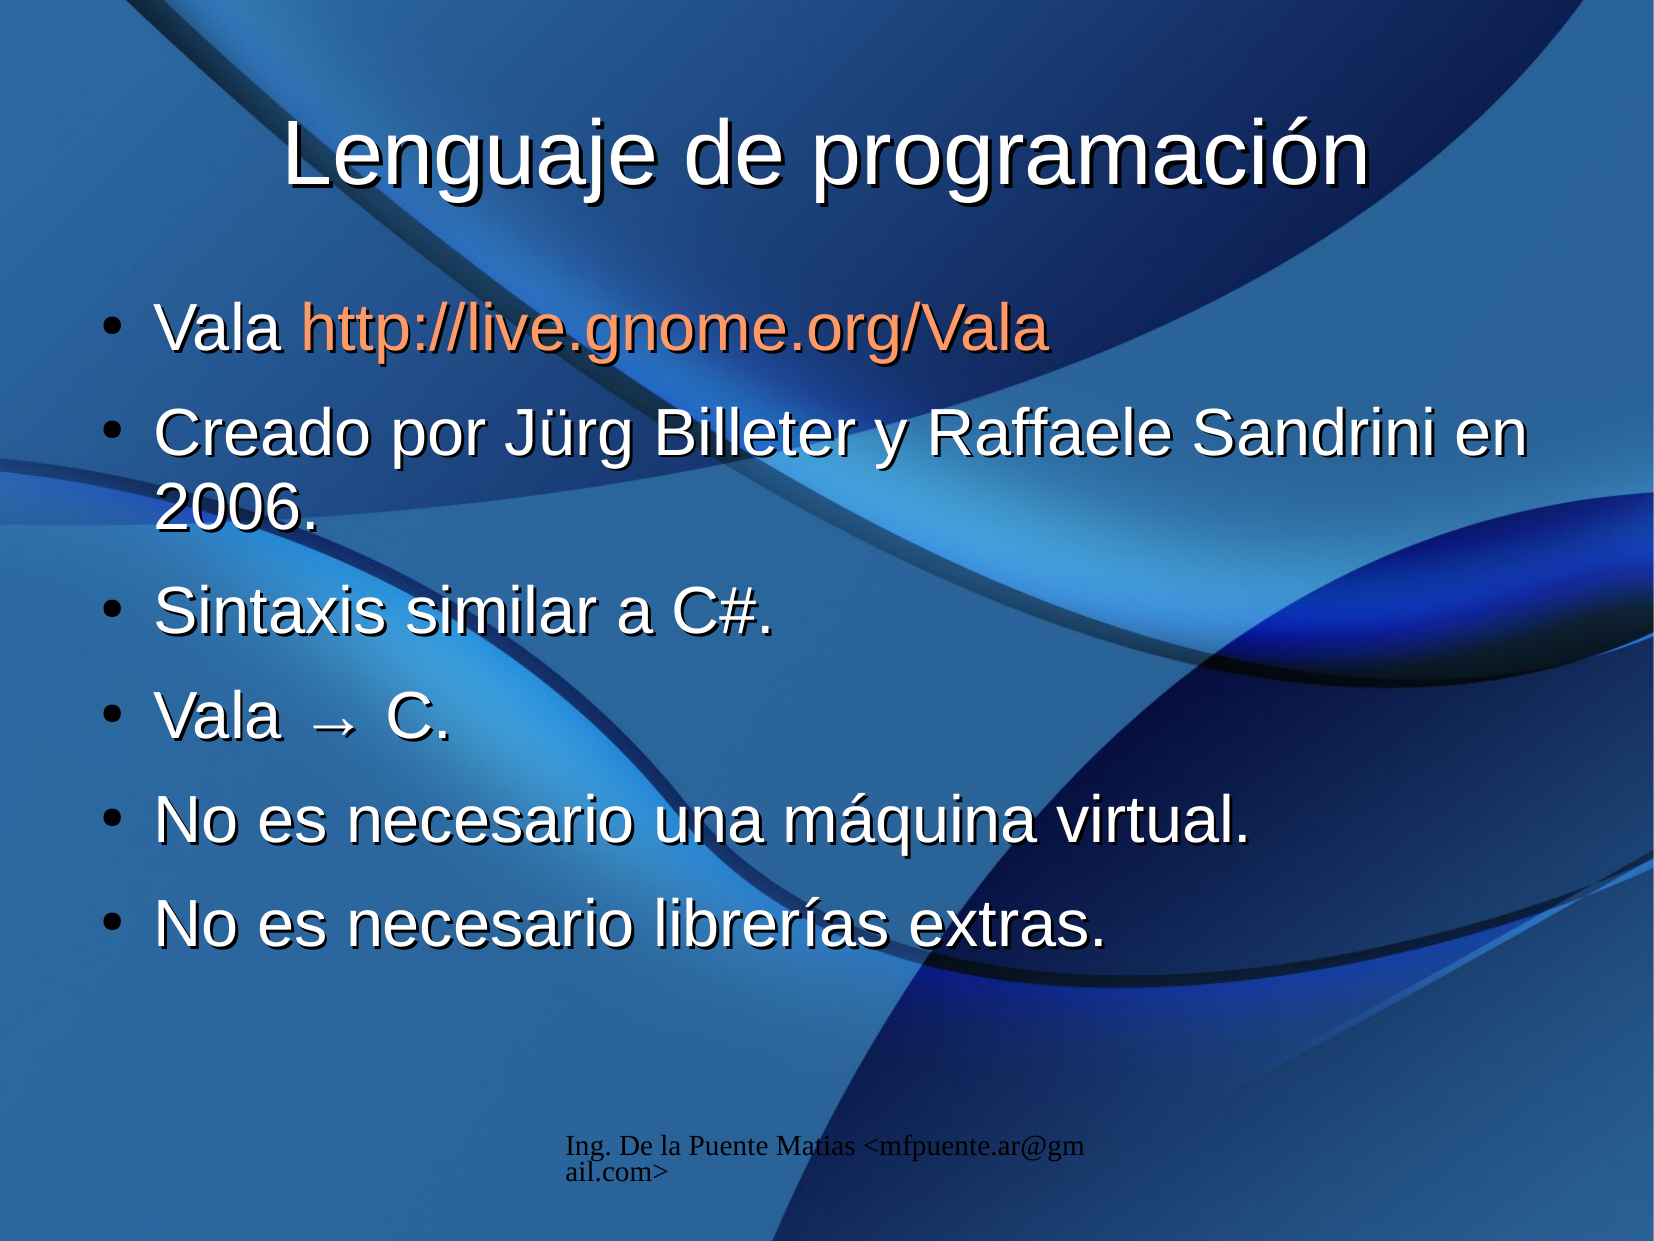

# Lenguaje de programación
Vala http://live.gnome.org/Vala
Creado por Jürg Billeter y Raffaele Sandrini en 2006.
Sintaxis similar a C#.
Vala → C.
No es necesario una máquina virtual.
No es necesario librerías extras.
Ing. De la Puente Matias <mfpuente.ar@gmail.com>